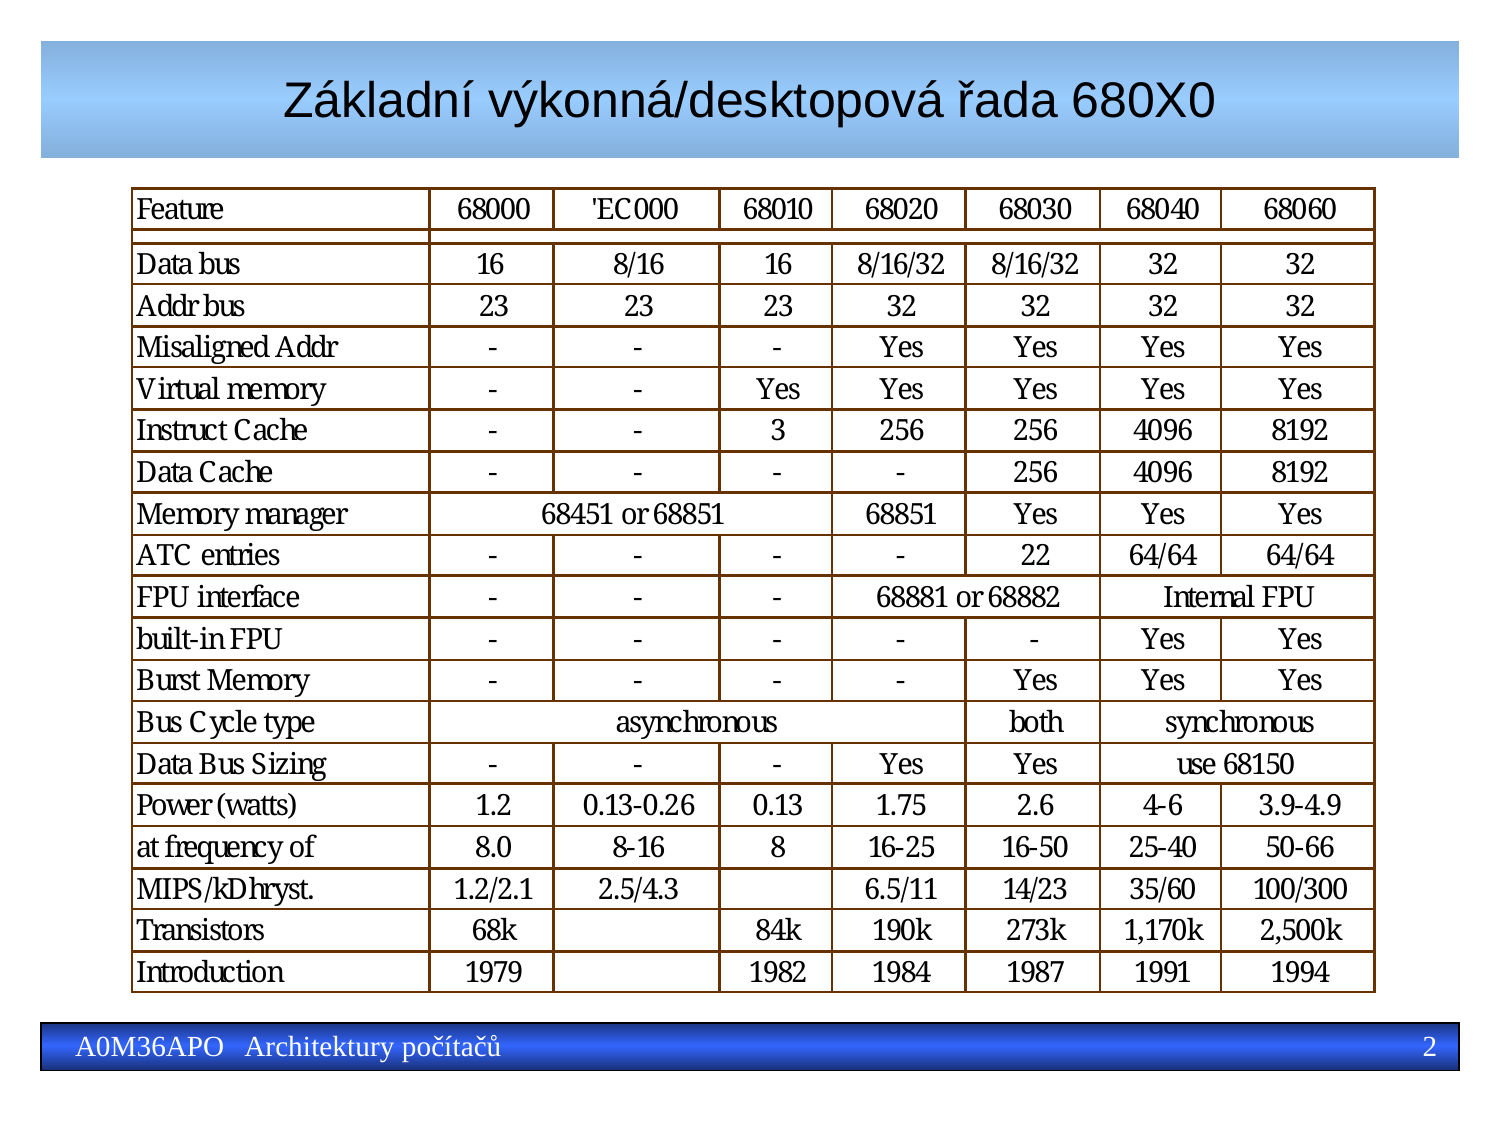

# Základní výkonná/desktopová řada 680X0
A0M36APO Architektury počítačů
2